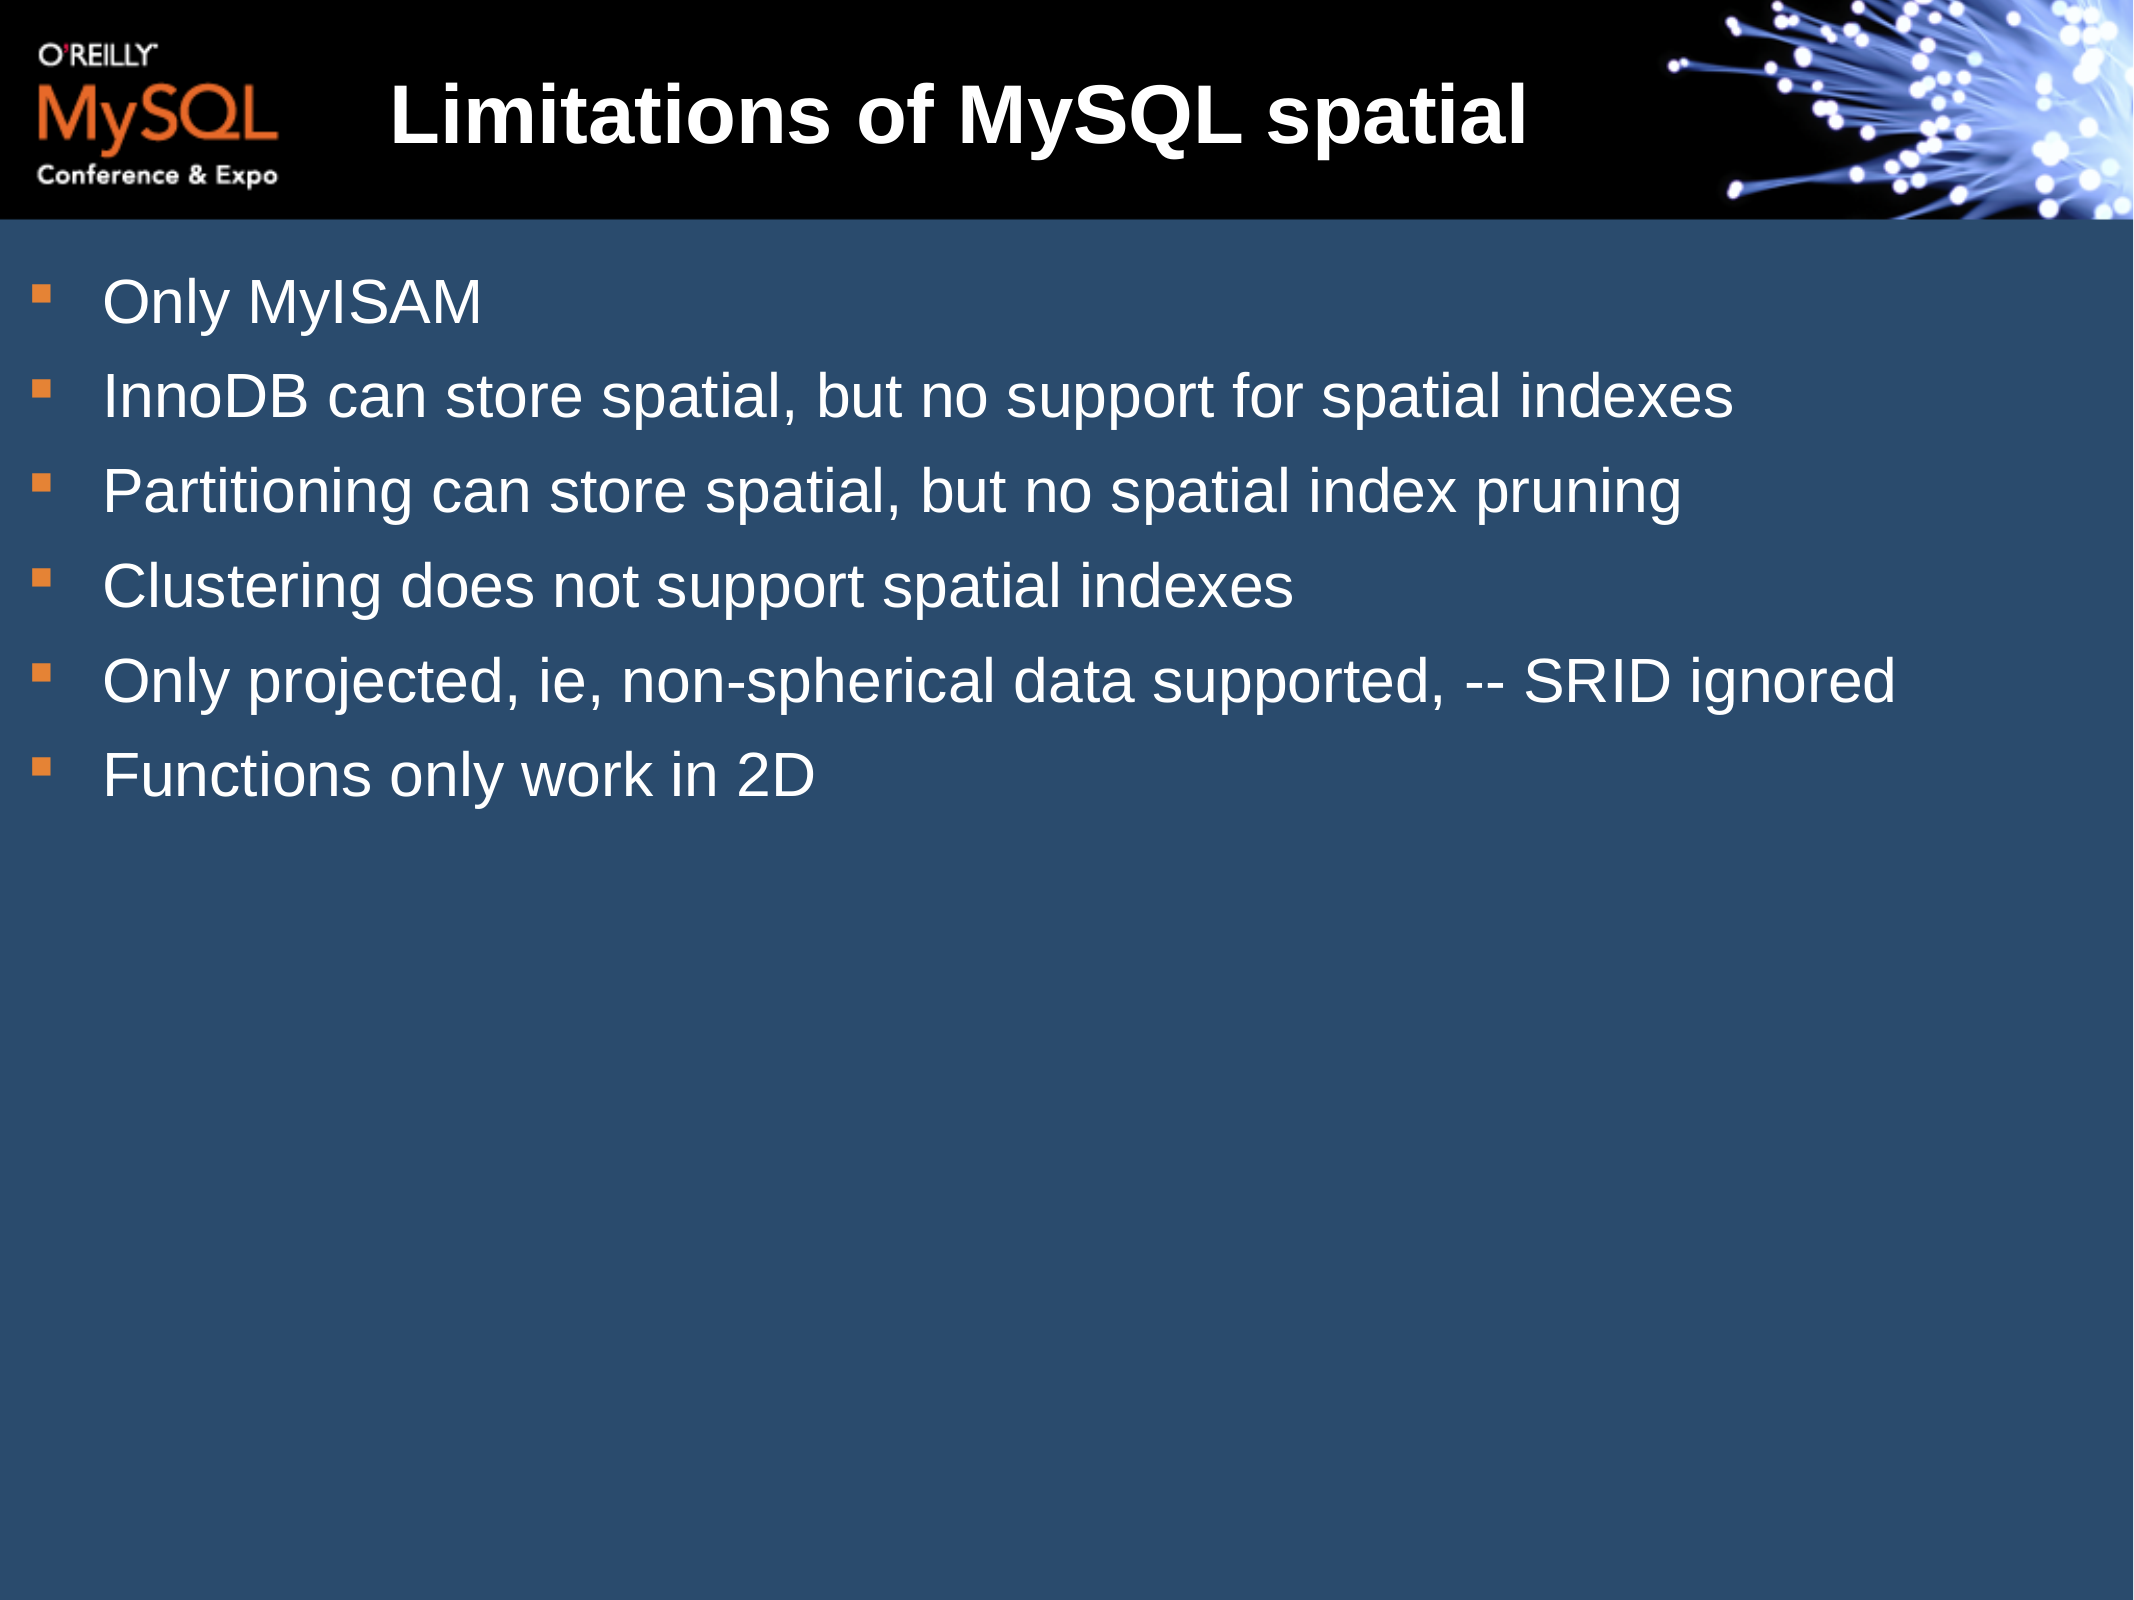

# Limitations of MySQL spatial
Only MyISAM
InnoDB can store spatial, but no support for spatial indexes
Partitioning can store spatial, but no spatial index pruning
Clustering does not support spatial indexes
Only projected, ie, non-spherical data supported, -- SRID ignored
Functions only work in 2D